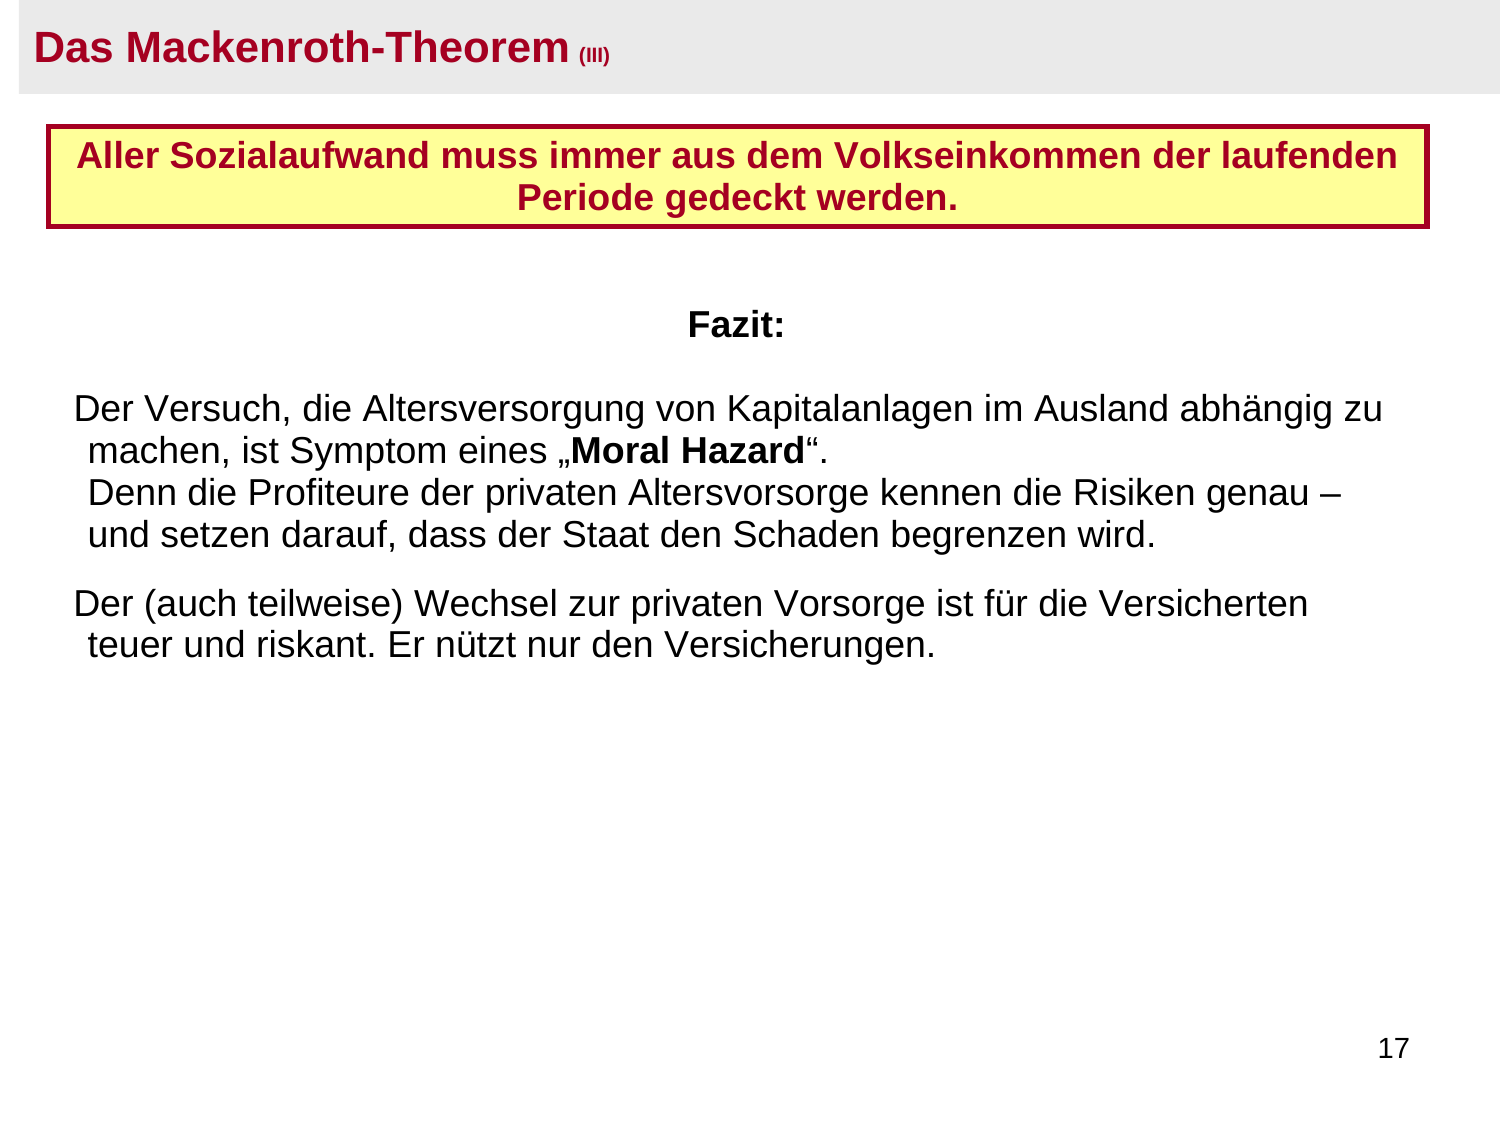

Das Mackenroth-Theorem (III)
Aller Sozialaufwand muss immer aus dem Volkseinkommen der laufenden Periode gedeckt werden.
Fazit:
 Der Versuch, die Altersversorgung von Kapitalanlagen im Ausland abhängig zu
 machen, ist Symptom eines „Moral Hazard“.
 Denn die Profiteure der privaten Altersvorsorge kennen die Risiken genau –
 und setzen darauf, dass der Staat den Schaden begrenzen wird.
 Der (auch teilweise) Wechsel zur privaten Vorsorge ist für die Versicherten
 teuer und riskant. Er nützt nur den Versicherungen.
17